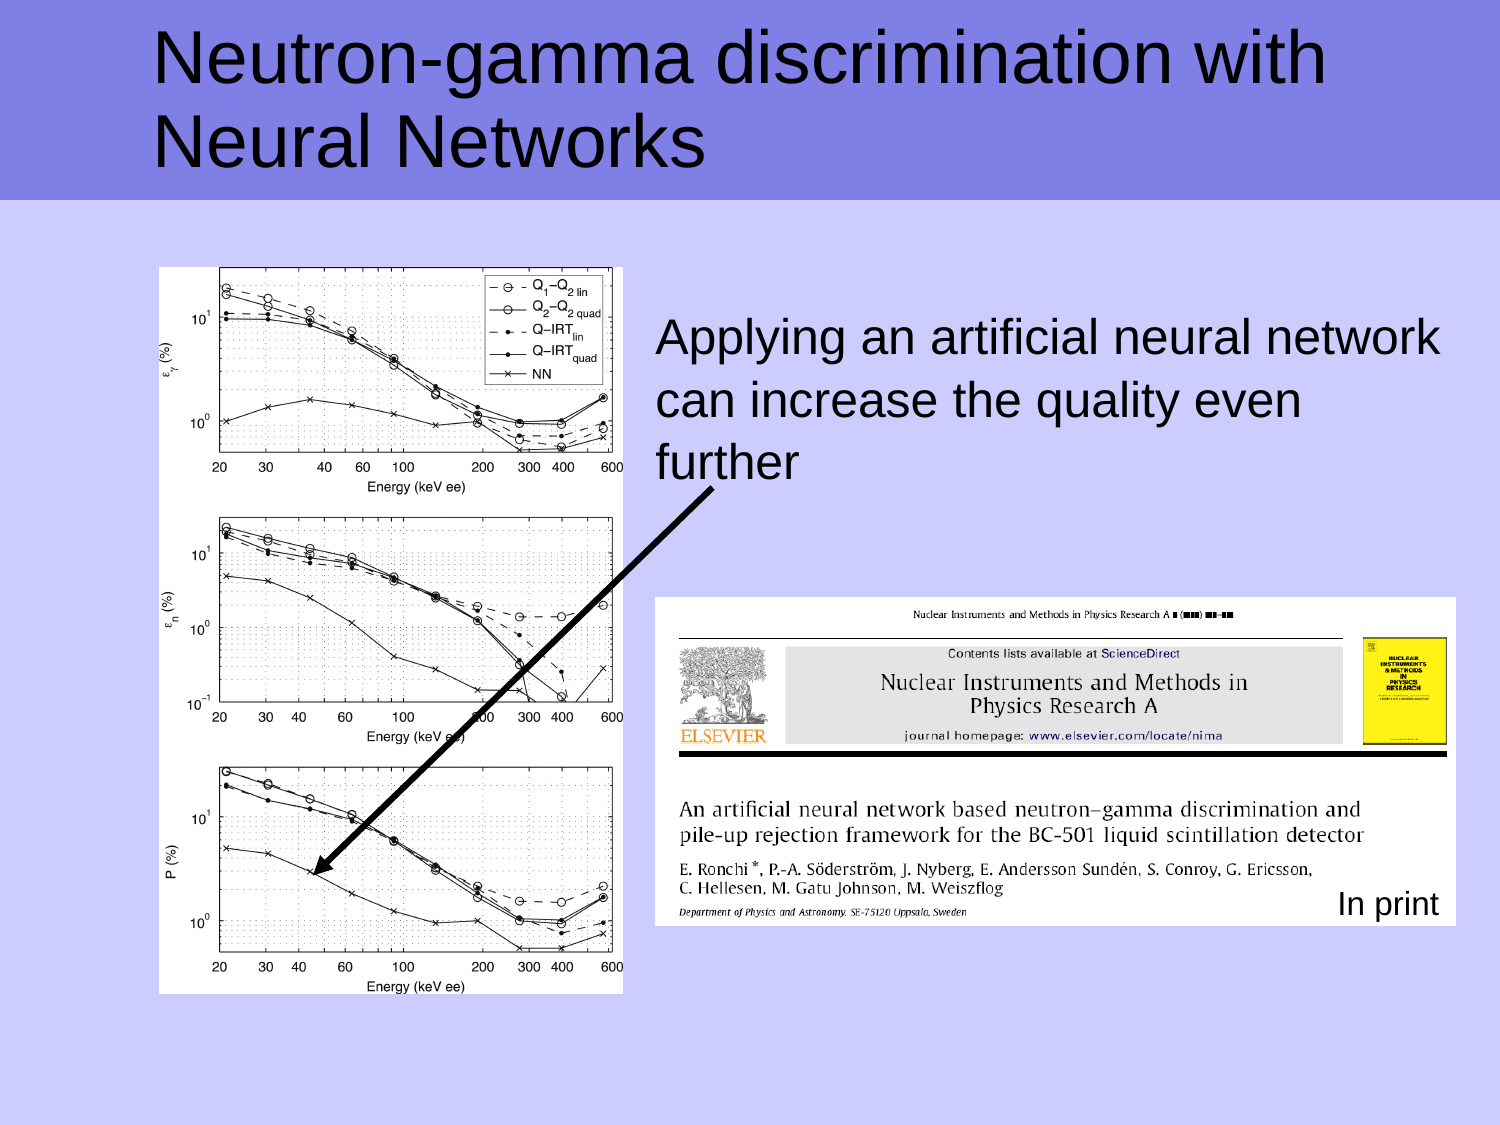

# Neutron-gamma discrimination with Neural Networks
Applying an artificial neural network can increase the quality even further
In print